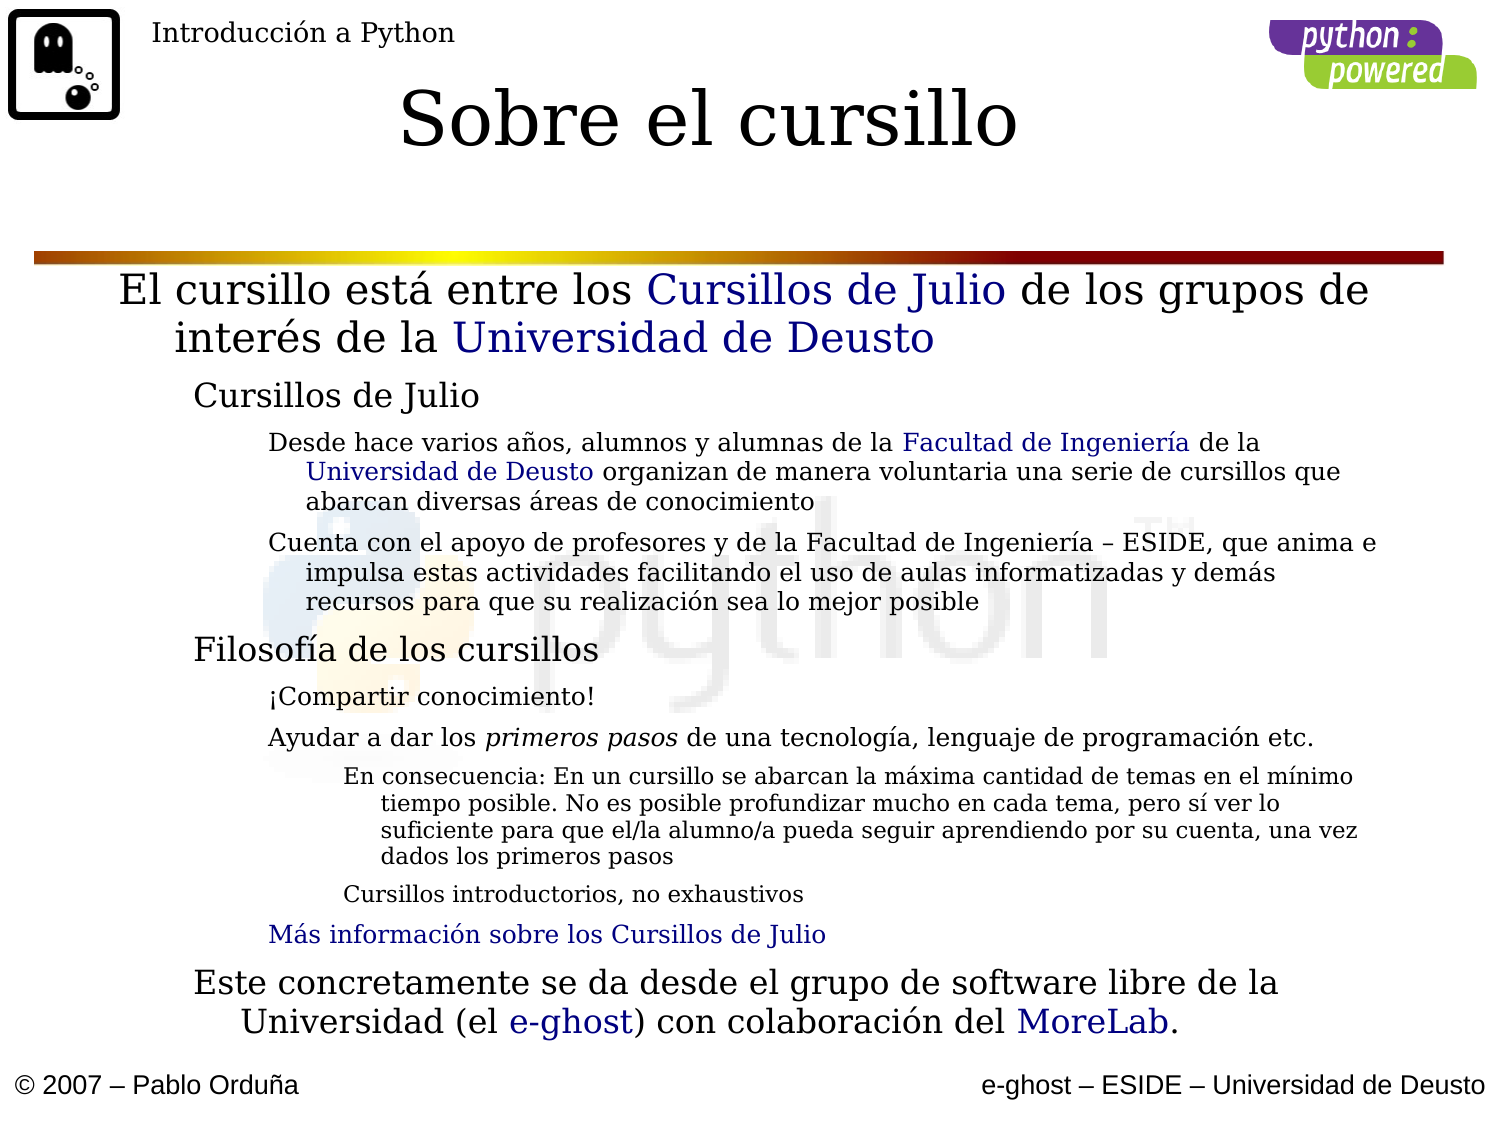

# Sobre el cursillo
El cursillo está entre los Cursillos de Julio de los grupos de interés de la Universidad de Deusto
Cursillos de Julio
Desde hace varios años, alumnos y alumnas de la Facultad de Ingeniería de la Universidad de Deusto organizan de manera voluntaria una serie de cursillos que abarcan diversas áreas de conocimiento
Cuenta con el apoyo de profesores y de la Facultad de Ingeniería – ESIDE, que anima e impulsa estas actividades facilitando el uso de aulas informatizadas y demás recursos para que su realización sea lo mejor posible
Filosofía de los cursillos
¡Compartir conocimiento!
Ayudar a dar los primeros pasos de una tecnología, lenguaje de programación etc.
En consecuencia: En un cursillo se abarcan la máxima cantidad de temas en el mínimo tiempo posible. No es posible profundizar mucho en cada tema, pero sí ver lo suficiente para que el/la alumno/a pueda seguir aprendiendo por su cuenta, una vez dados los primeros pasos
Cursillos introductorios, no exhaustivos
Más información sobre los Cursillos de Julio
Este concretamente se da desde el grupo de software libre de la Universidad (el e-ghost) con colaboración del MoreLab.